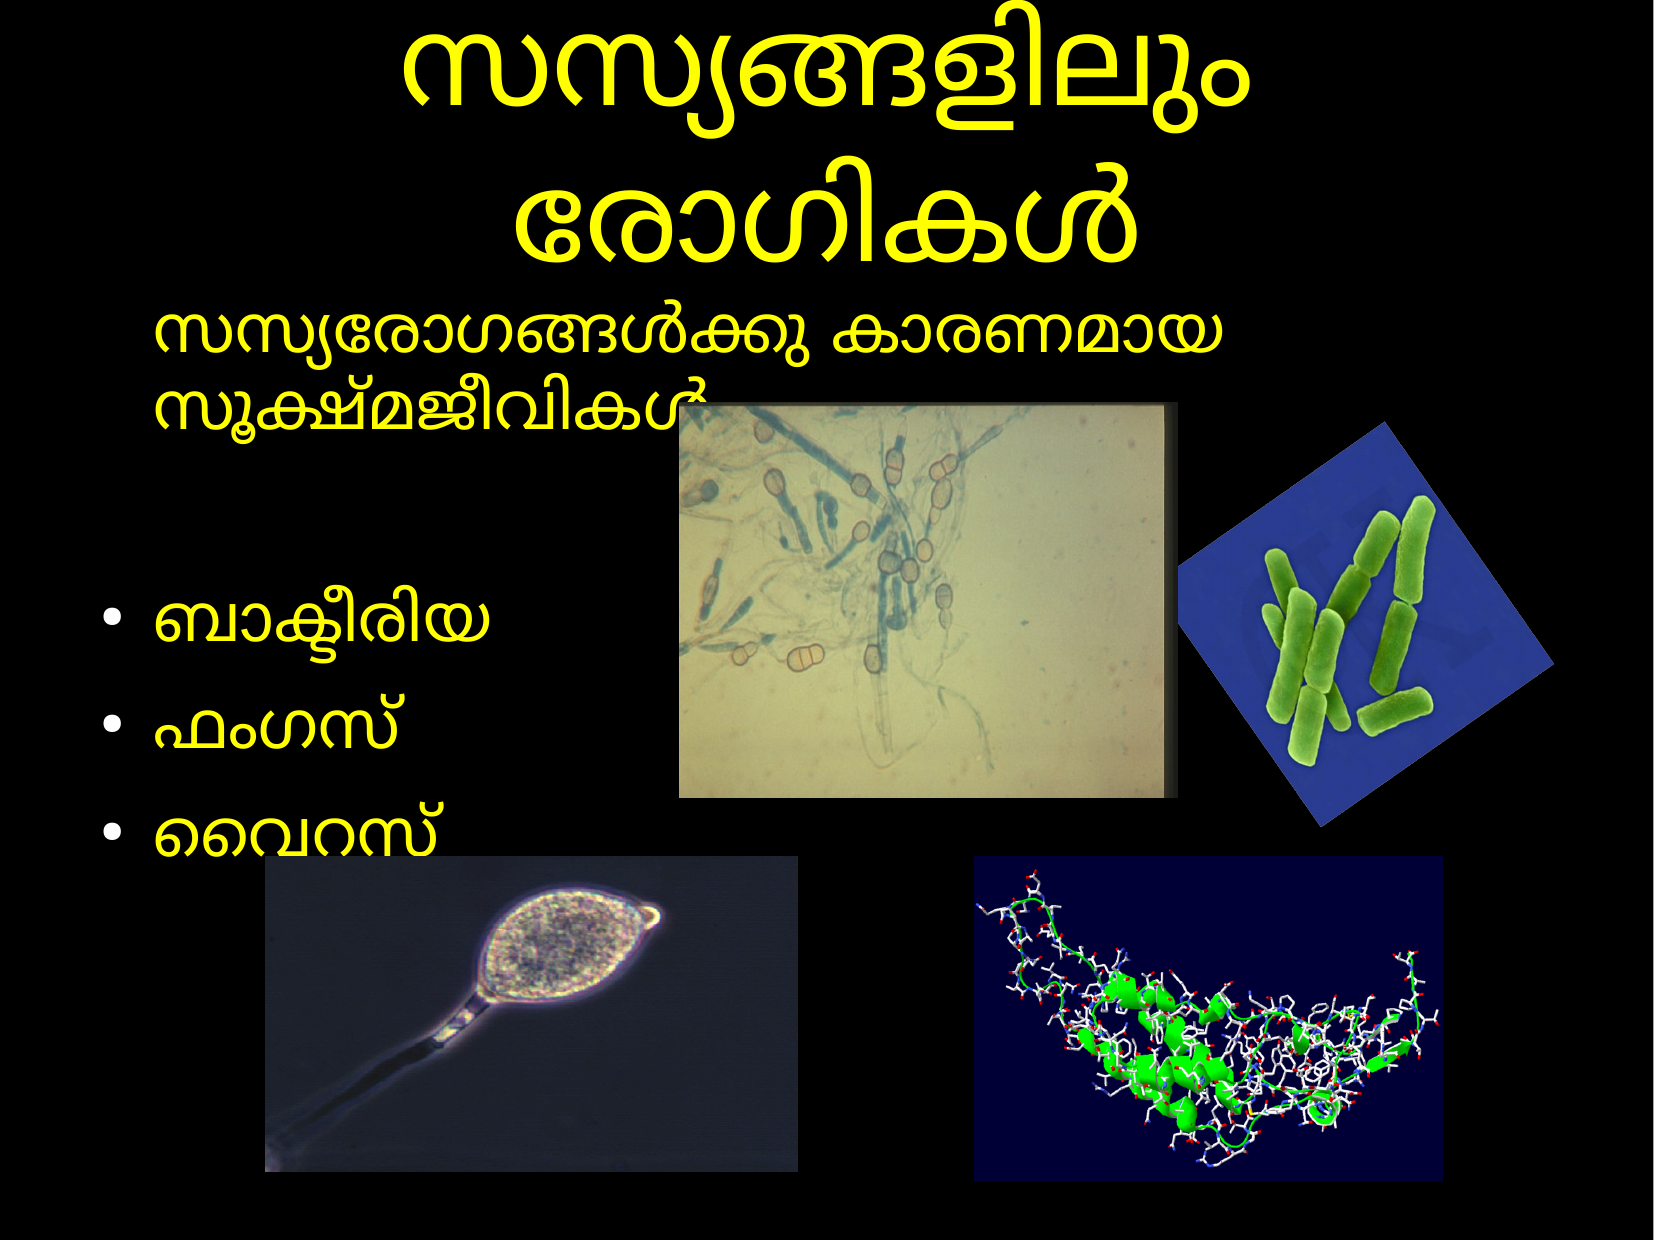

# സസ്യങ്ങളിലും രോഗികള്‍
സസ്യരോഗങ്ങള്‍ക്കു കാരണമായ സൂക്ഷ്മജീവികള്‍
ബാക്ടീരിയ
ഫംഗസ്
വൈറസ്